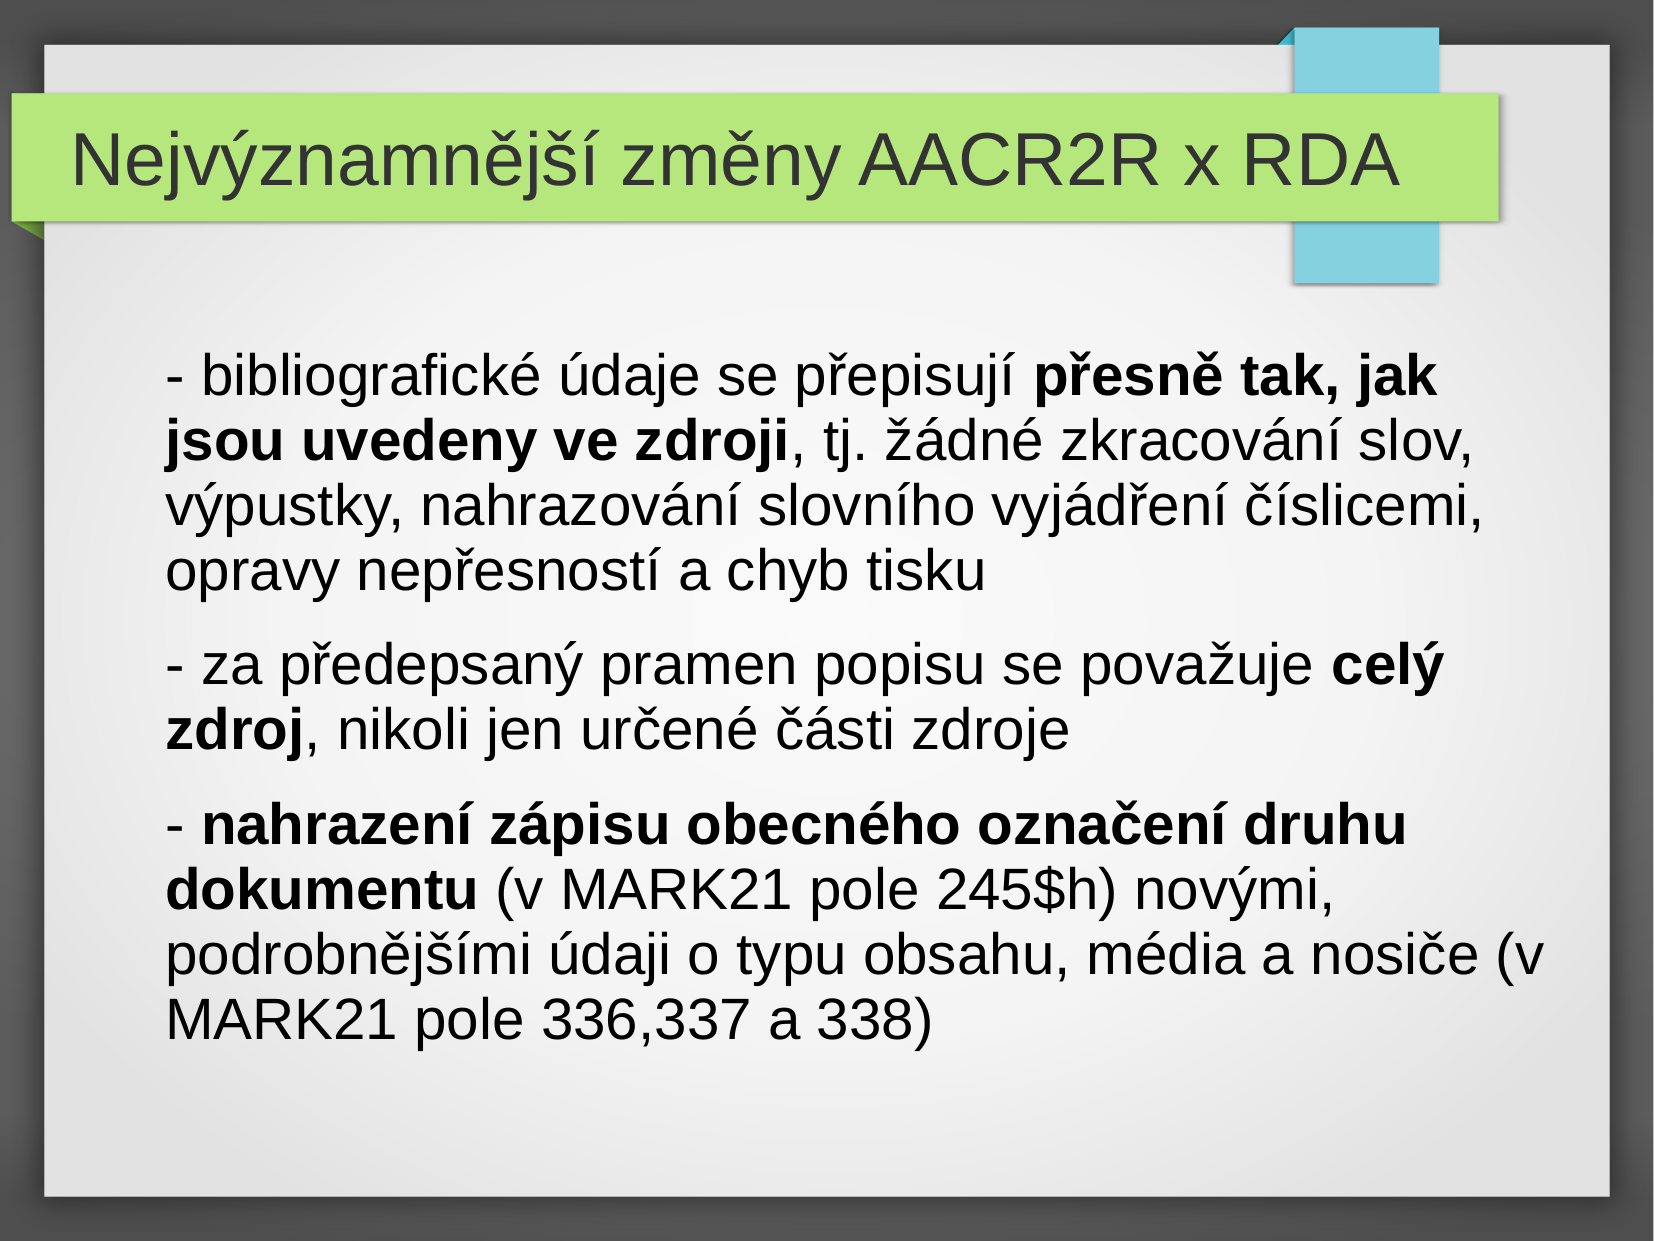

# Nejvýznamnější změny AACR2R x RDA
- bibliografické údaje se přepisují přesně tak, jak jsou uvedeny ve zdroji, tj. žádné zkracování slov, výpustky, nahrazování slovního vyjádření číslicemi, opravy nepřesností a chyb tisku
- za předepsaný pramen popisu se považuje celý zdroj, nikoli jen určené části zdroje
- nahrazení zápisu obecného označení druhu dokumentu (v MARK21 pole 245$h) novými, podrobnějšími údaji o typu obsahu, média a nosiče (v MARK21 pole 336,337 a 338)